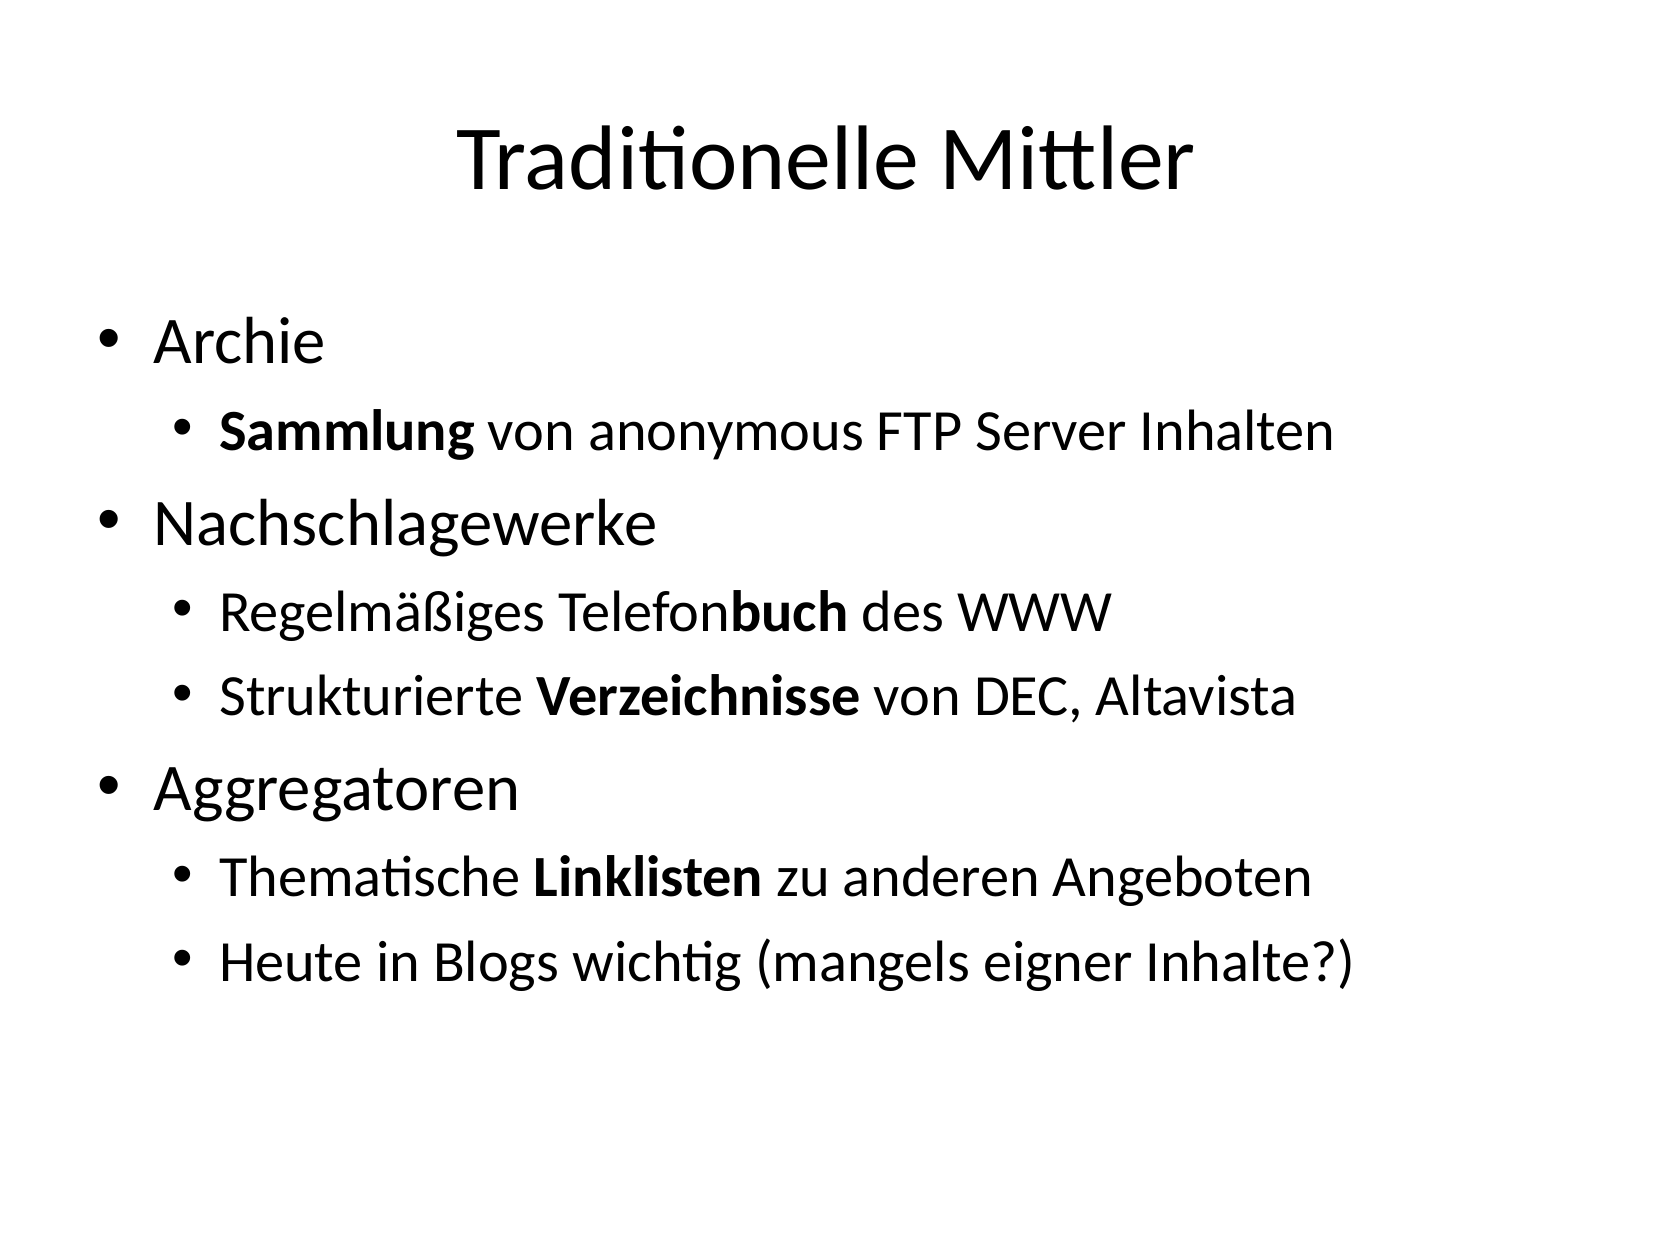

# Traditionelle Mittler
Archie
Sammlung von anonymous FTP Server Inhalten
Nachschlagewerke
Regelmäßiges Telefonbuch des WWW
Strukturierte Verzeichnisse von DEC, Altavista
Aggregatoren
Thematische Linklisten zu anderen Angeboten
Heute in Blogs wichtig (mangels eigner Inhalte?)